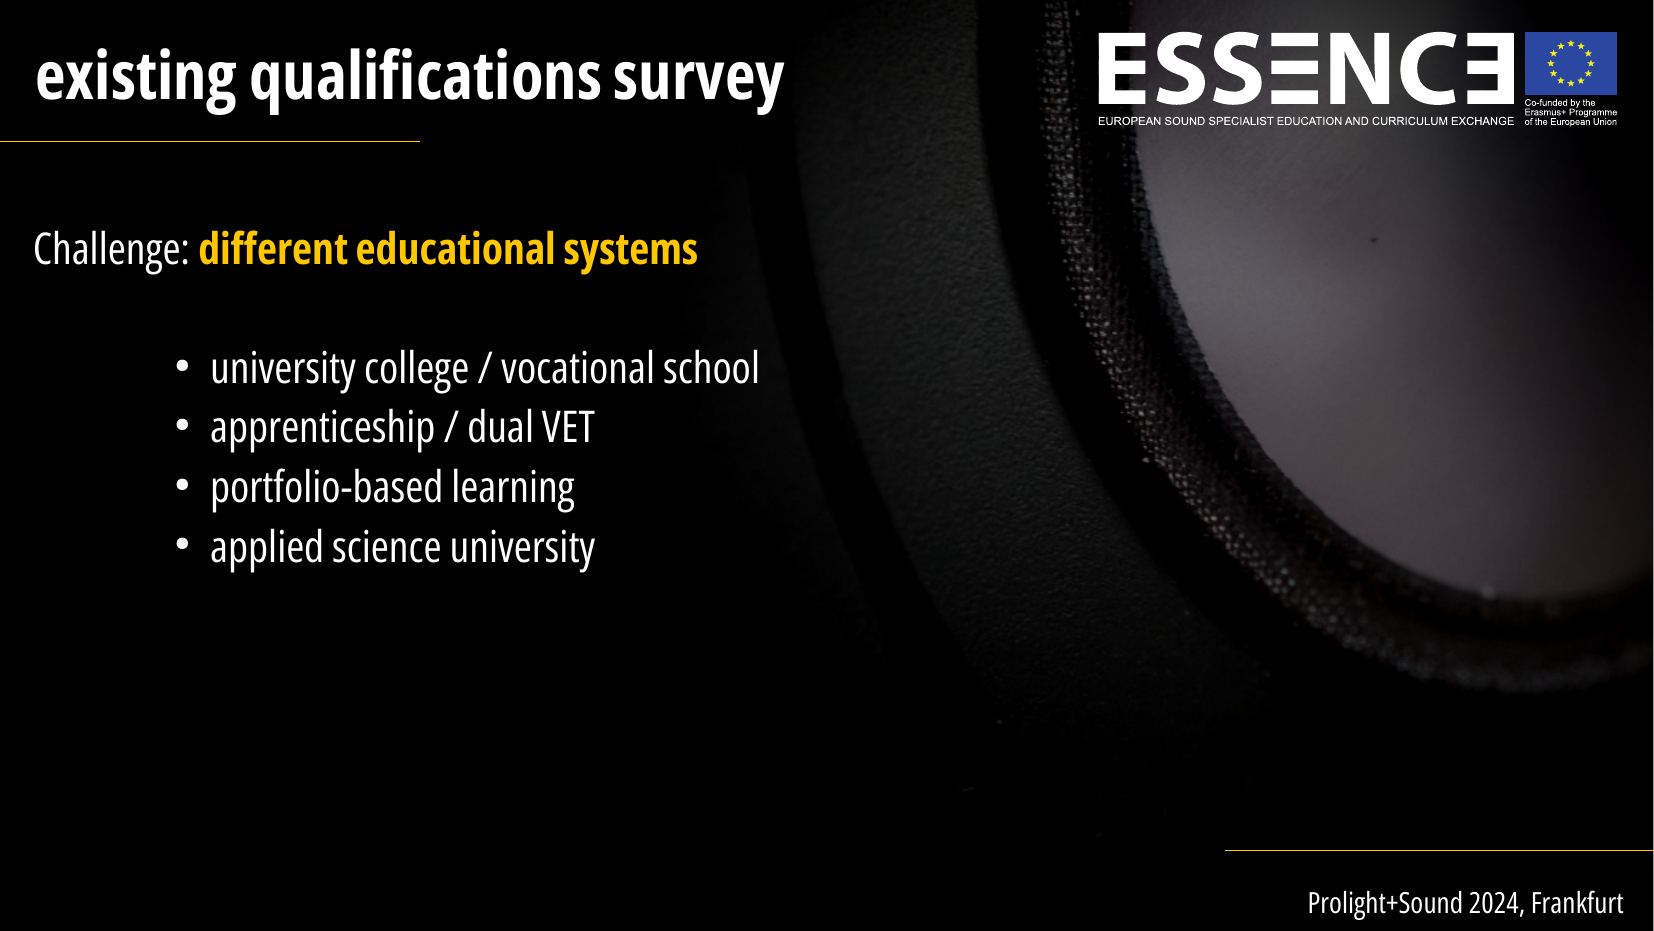

# existing qualifications survey
Challenge: different educational systems
university college / vocational school
apprenticeship / dual VET
portfolio-based learning
applied science university